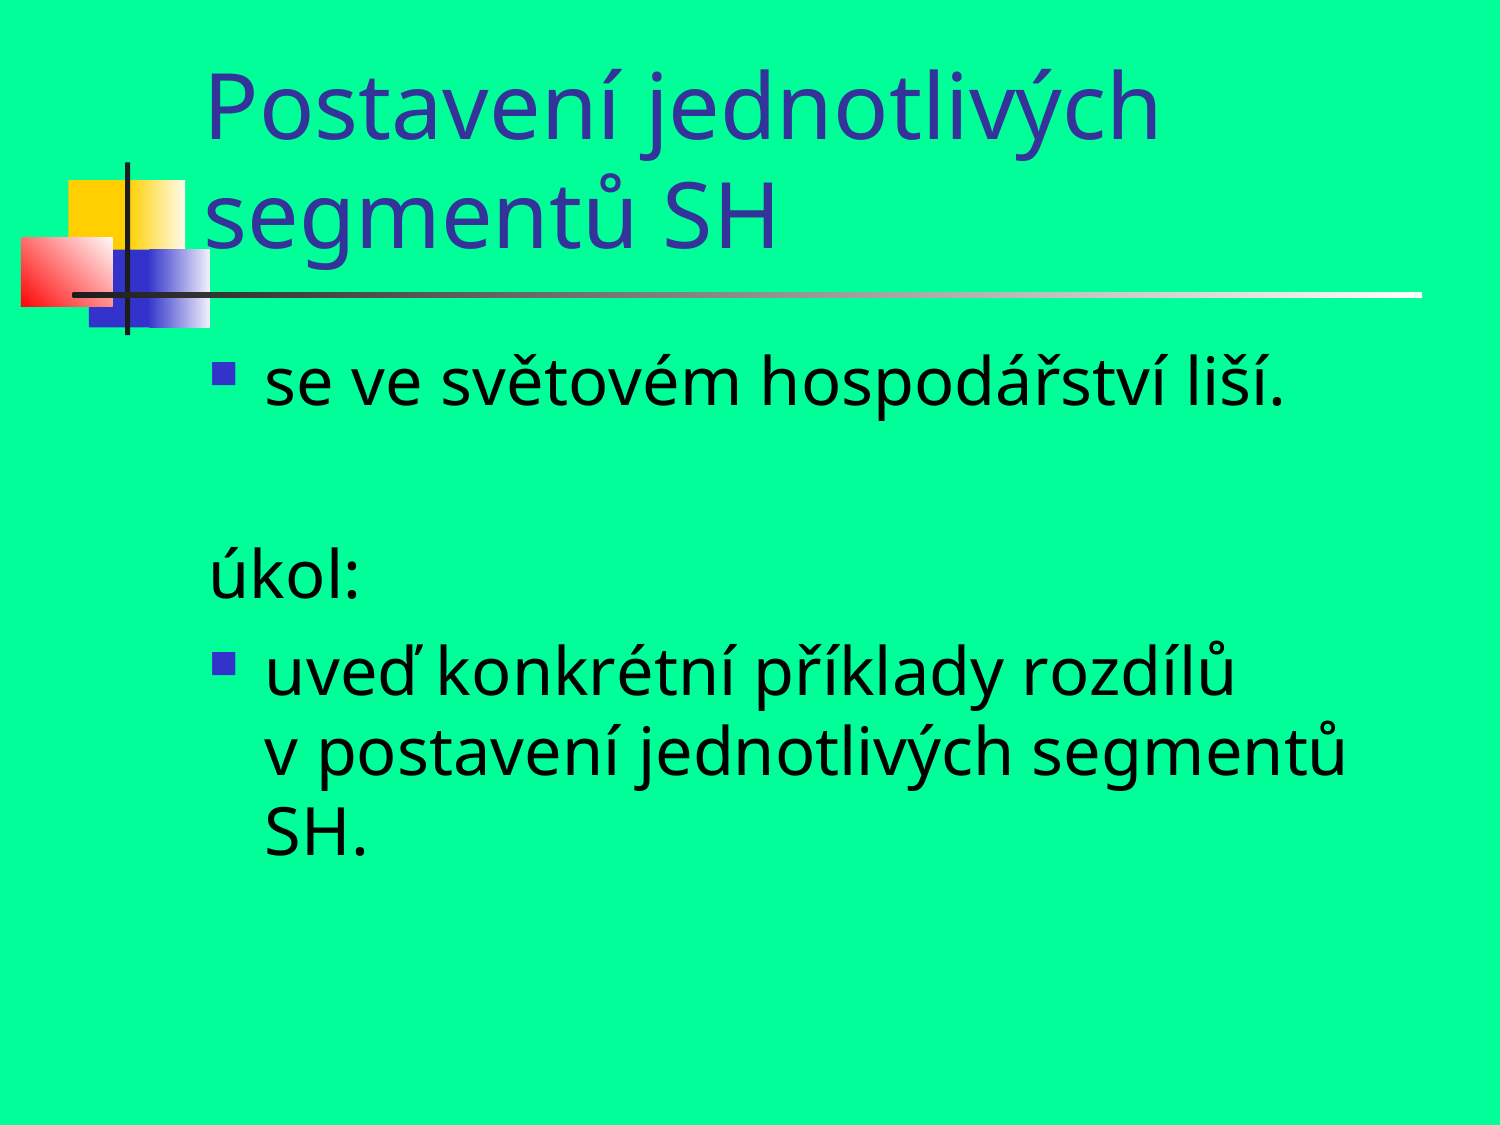

# Postavení jednotlivých segmentů SH
se ve světovém hospodářství liší.
úkol:
uveď konkrétní příklady rozdílů v postavení jednotlivých segmentů SH.